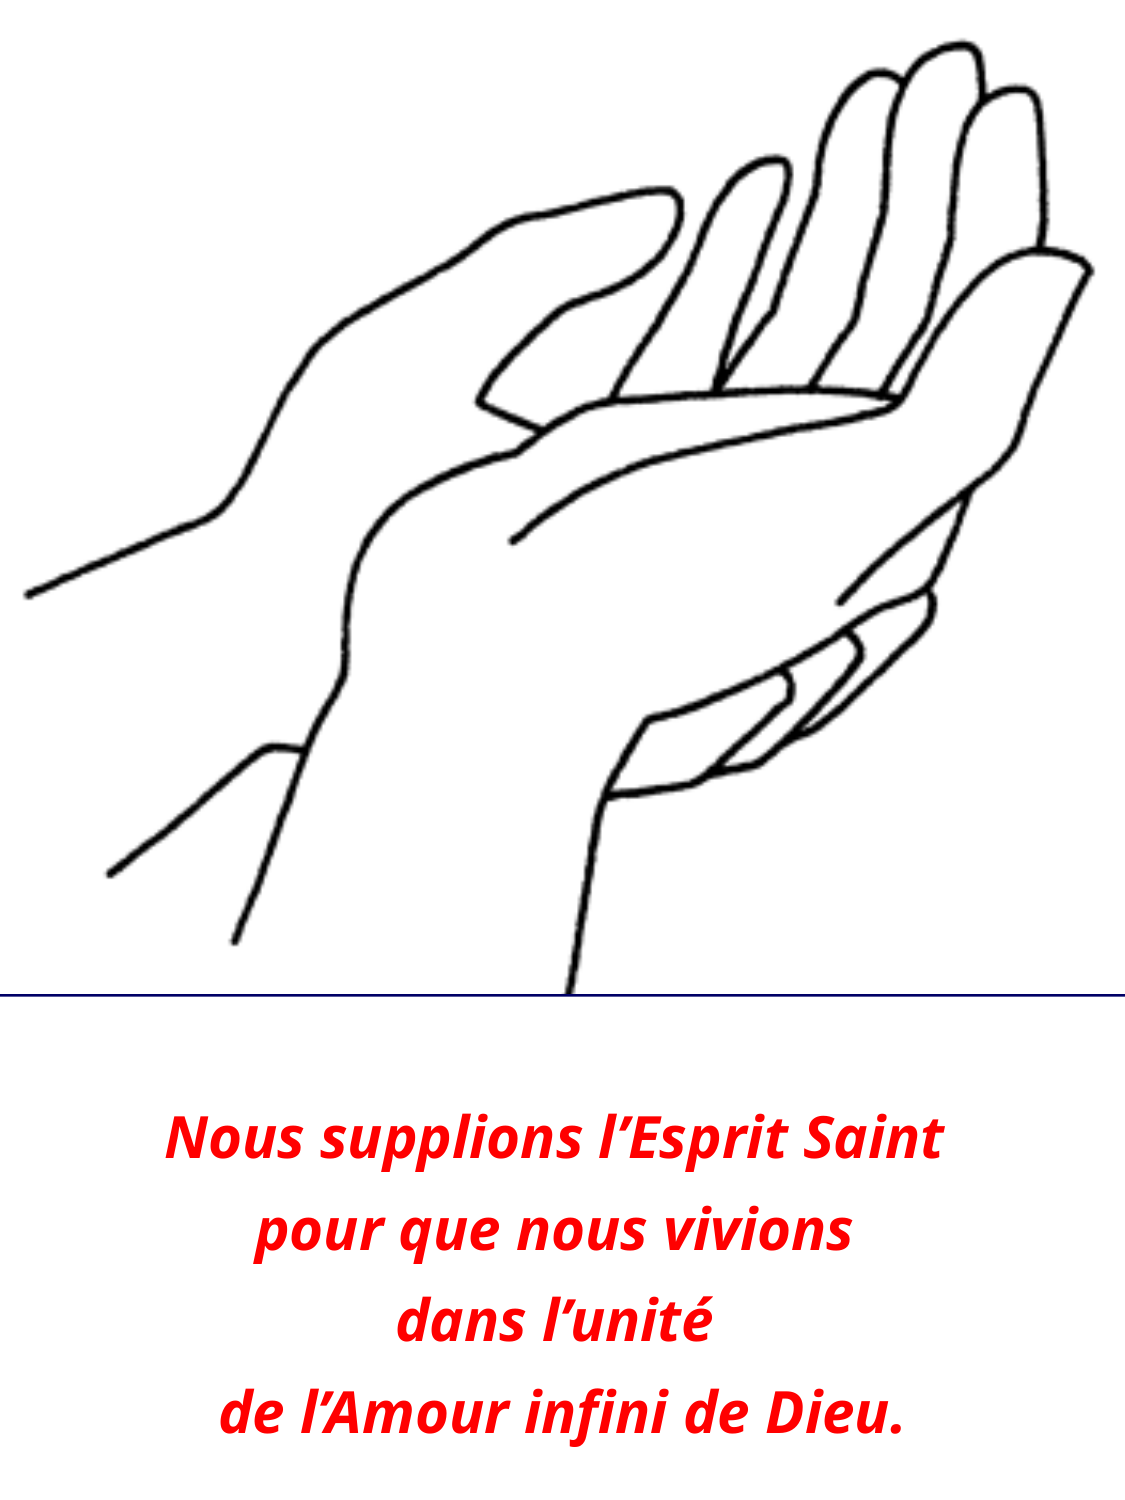

Nous supplions l’Esprit Saint
pour que nous vivions
dans l’unité
de l’Amour infini de Dieu.